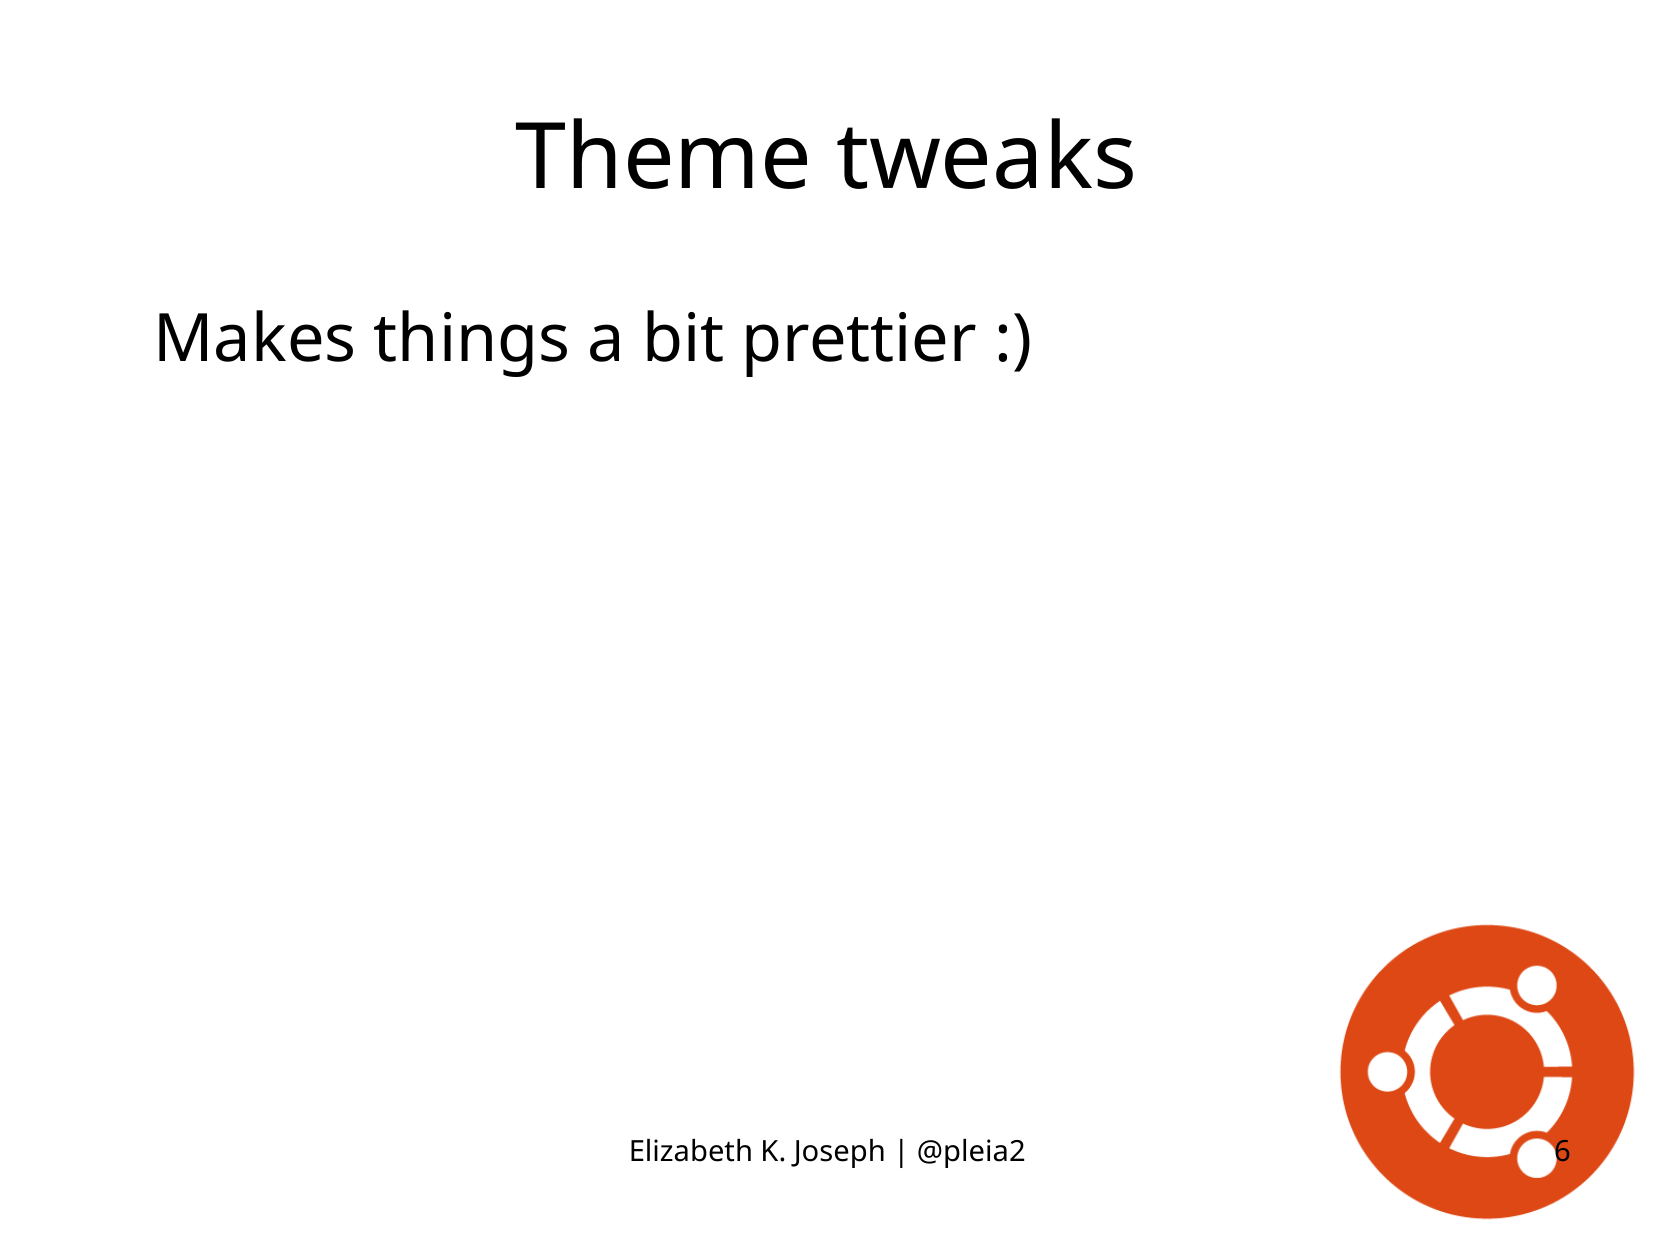

# Theme tweaks
Makes things a bit prettier :)
Elizabeth K. Joseph | @pleia2
6